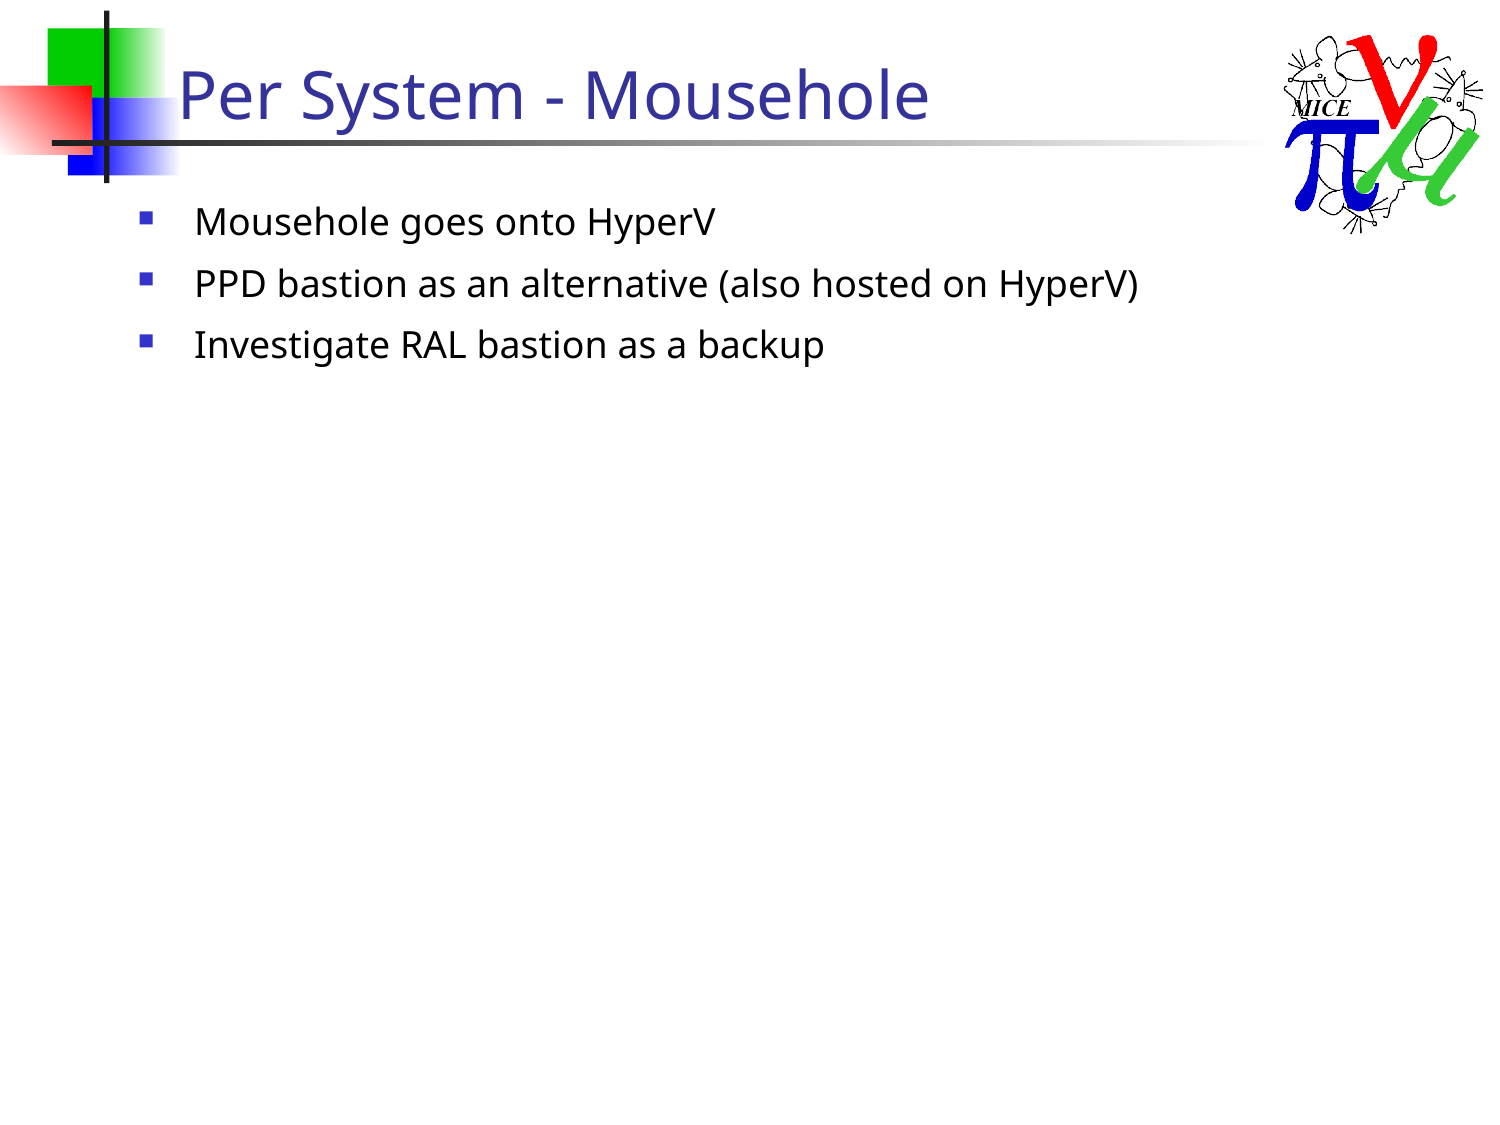

# Per System - Mousehole
Mousehole goes onto HyperV
PPD bastion as an alternative (also hosted on HyperV)
Investigate RAL bastion as a backup